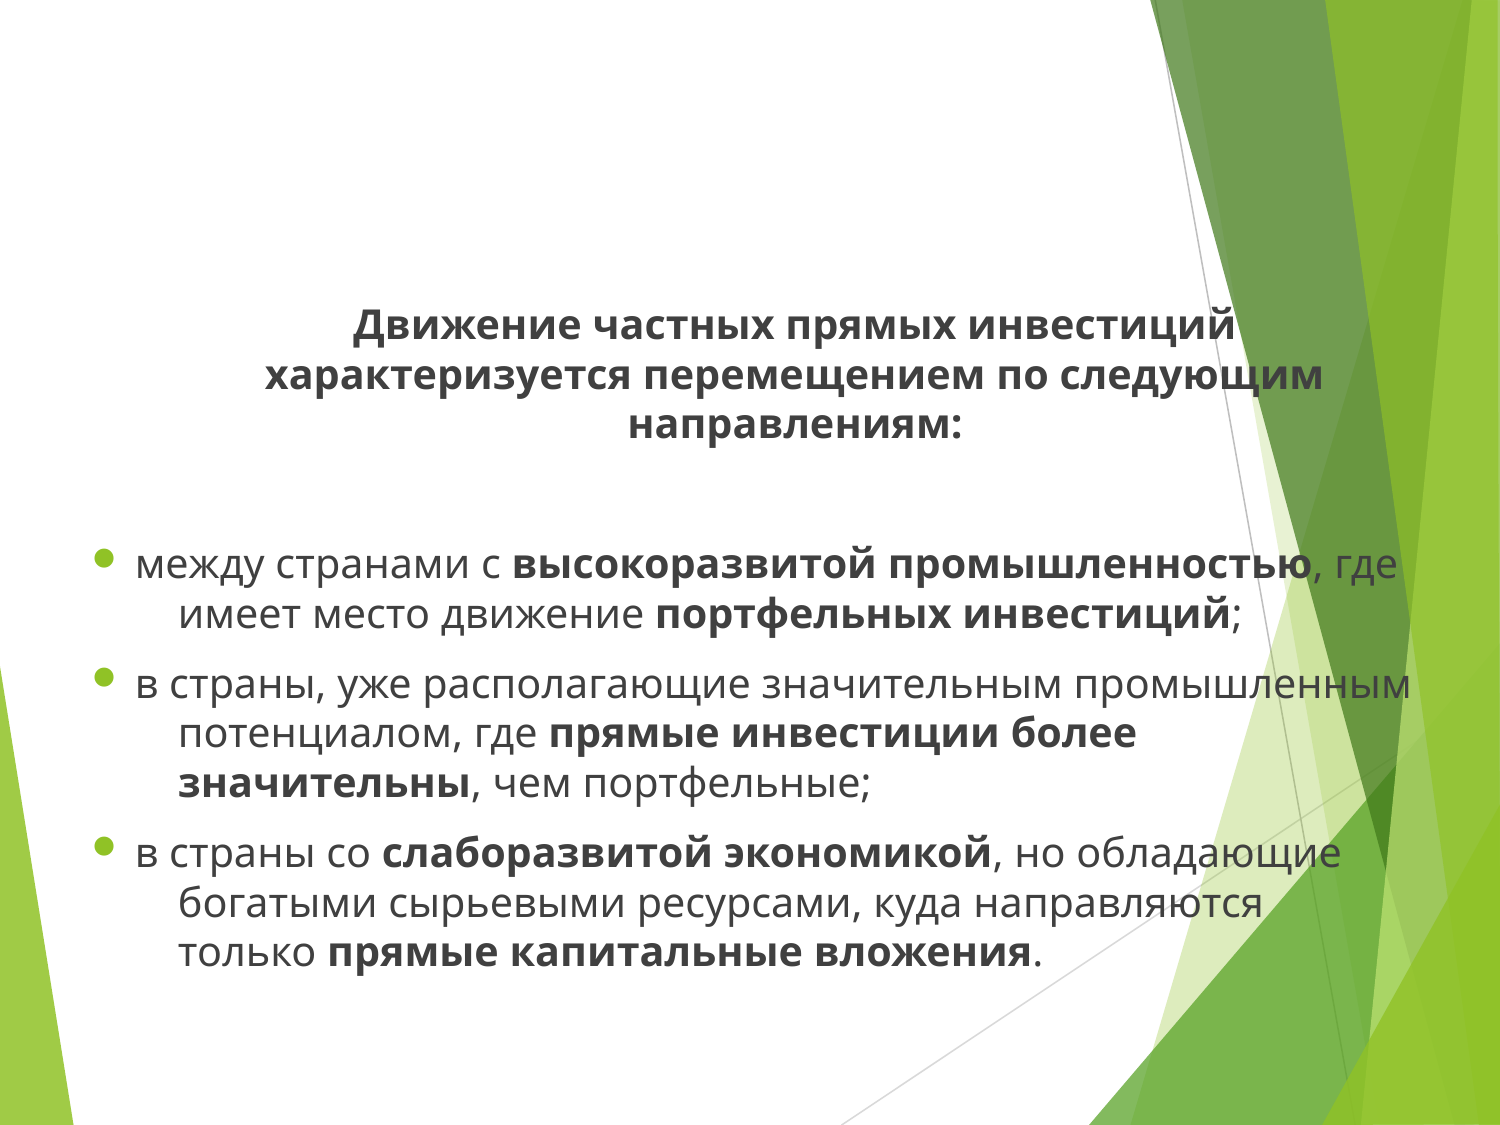

# Движение частных прямых инвестиций характеризуется перемещением по следующим направлениям:
между странами с высокоразвитой промышленностью, где имеет место движение портфельных инвестиций;
в страны, уже располагающие значительным промышленным потенциалом, где прямые инвестиции более значительны, чем портфельные;
в страны со слаборазвитой экономикой, но обладающие богатыми сырьевыми ресурсами, куда направляются только прямые капитальные вложения.